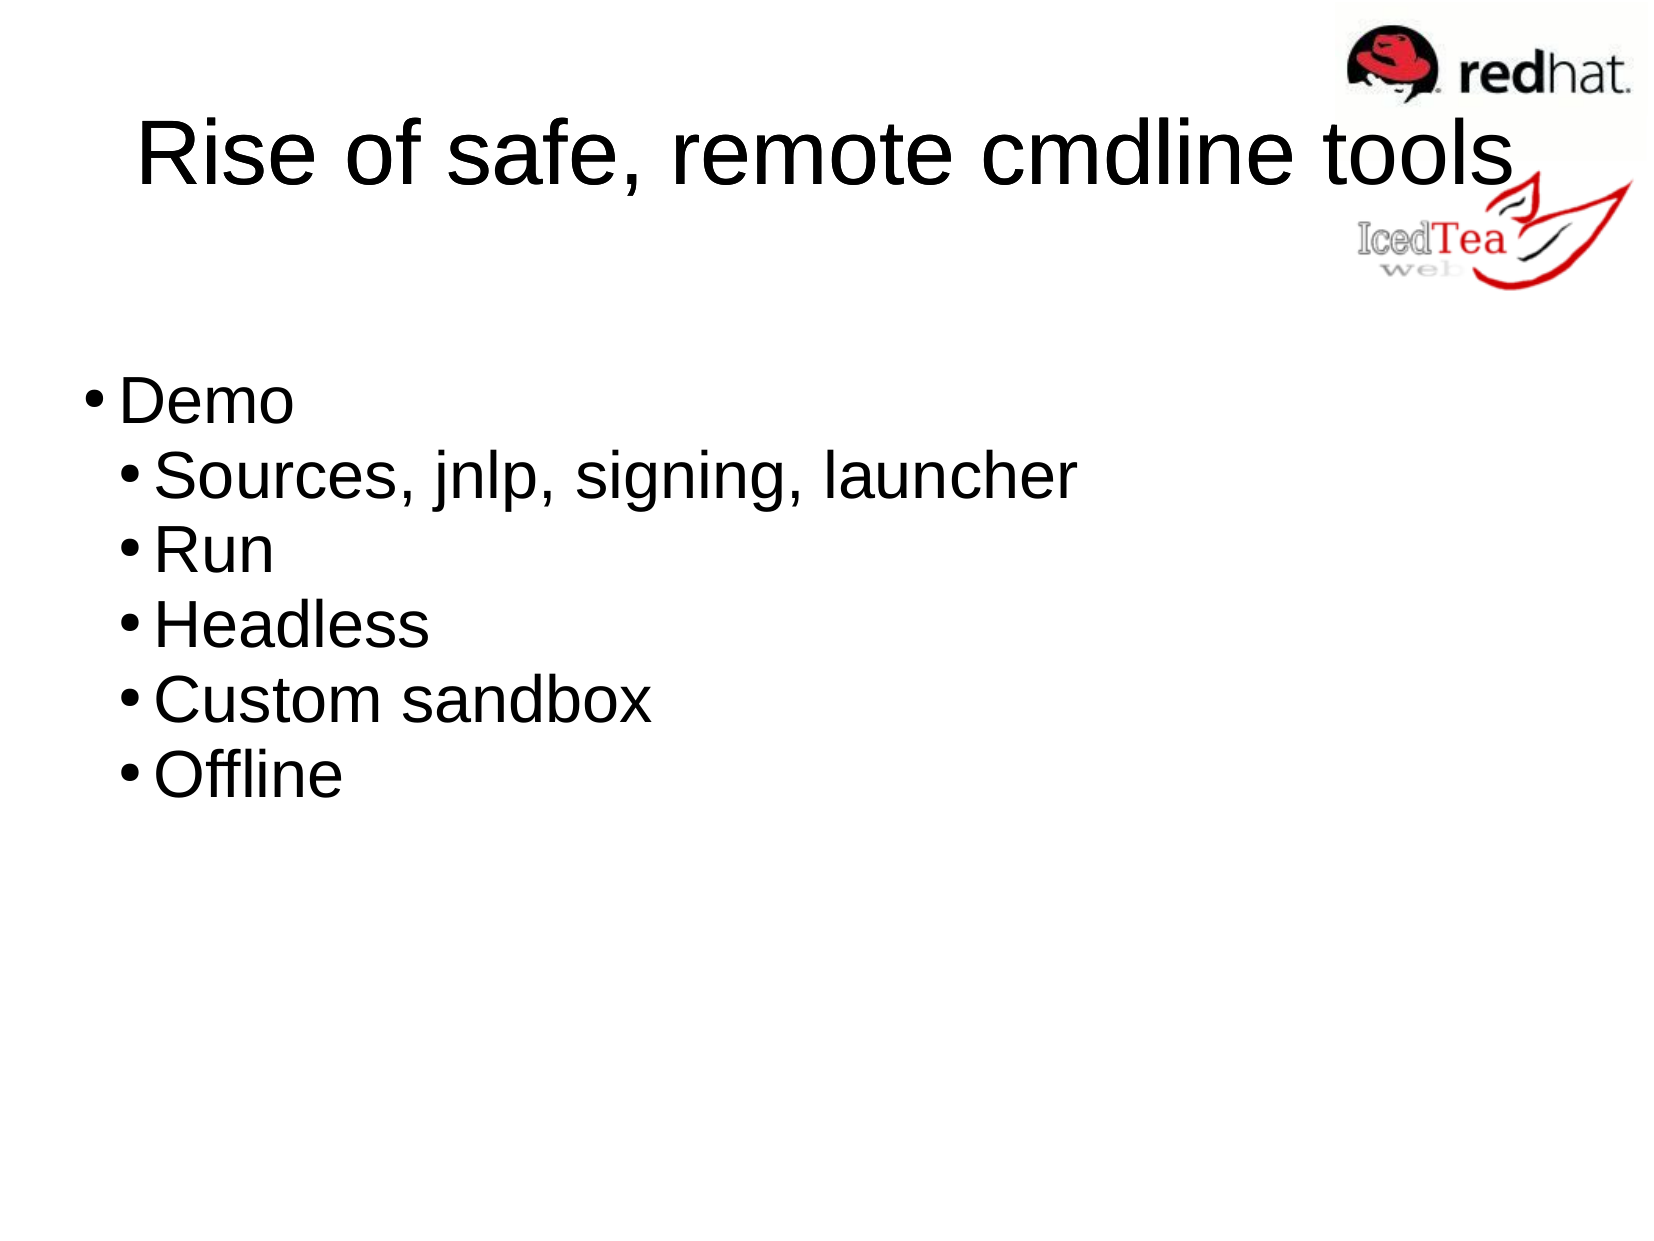

# Rise of safe, remote cmdline tools
Rise of safe, remote cmdline tools
Demo
Sources, jnlp, signing, launcher
Run
Headless
Custom sandbox
Offline